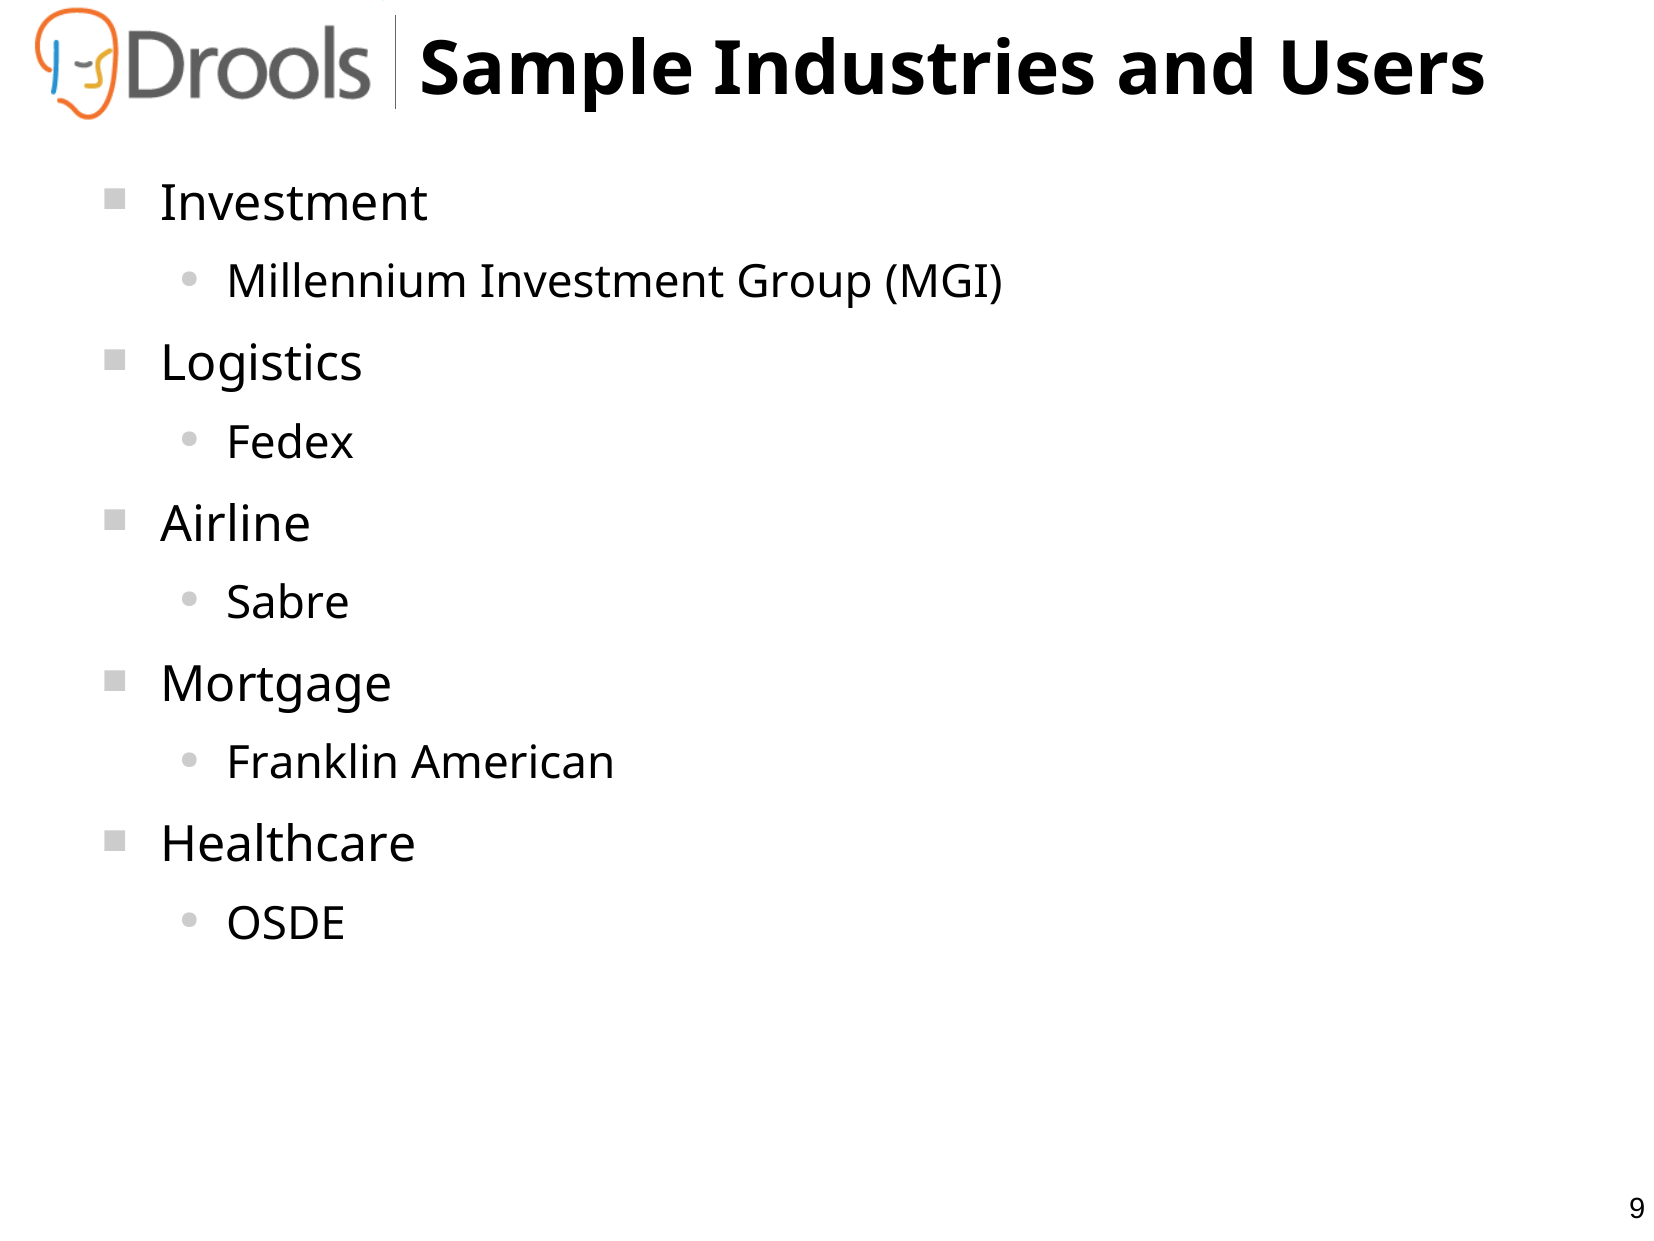

# Sample Industries and Users
Investment
Millennium Investment Group (MGI)
Logistics
Fedex
Airline
Sabre
Mortgage
Franklin American
Healthcare
OSDE